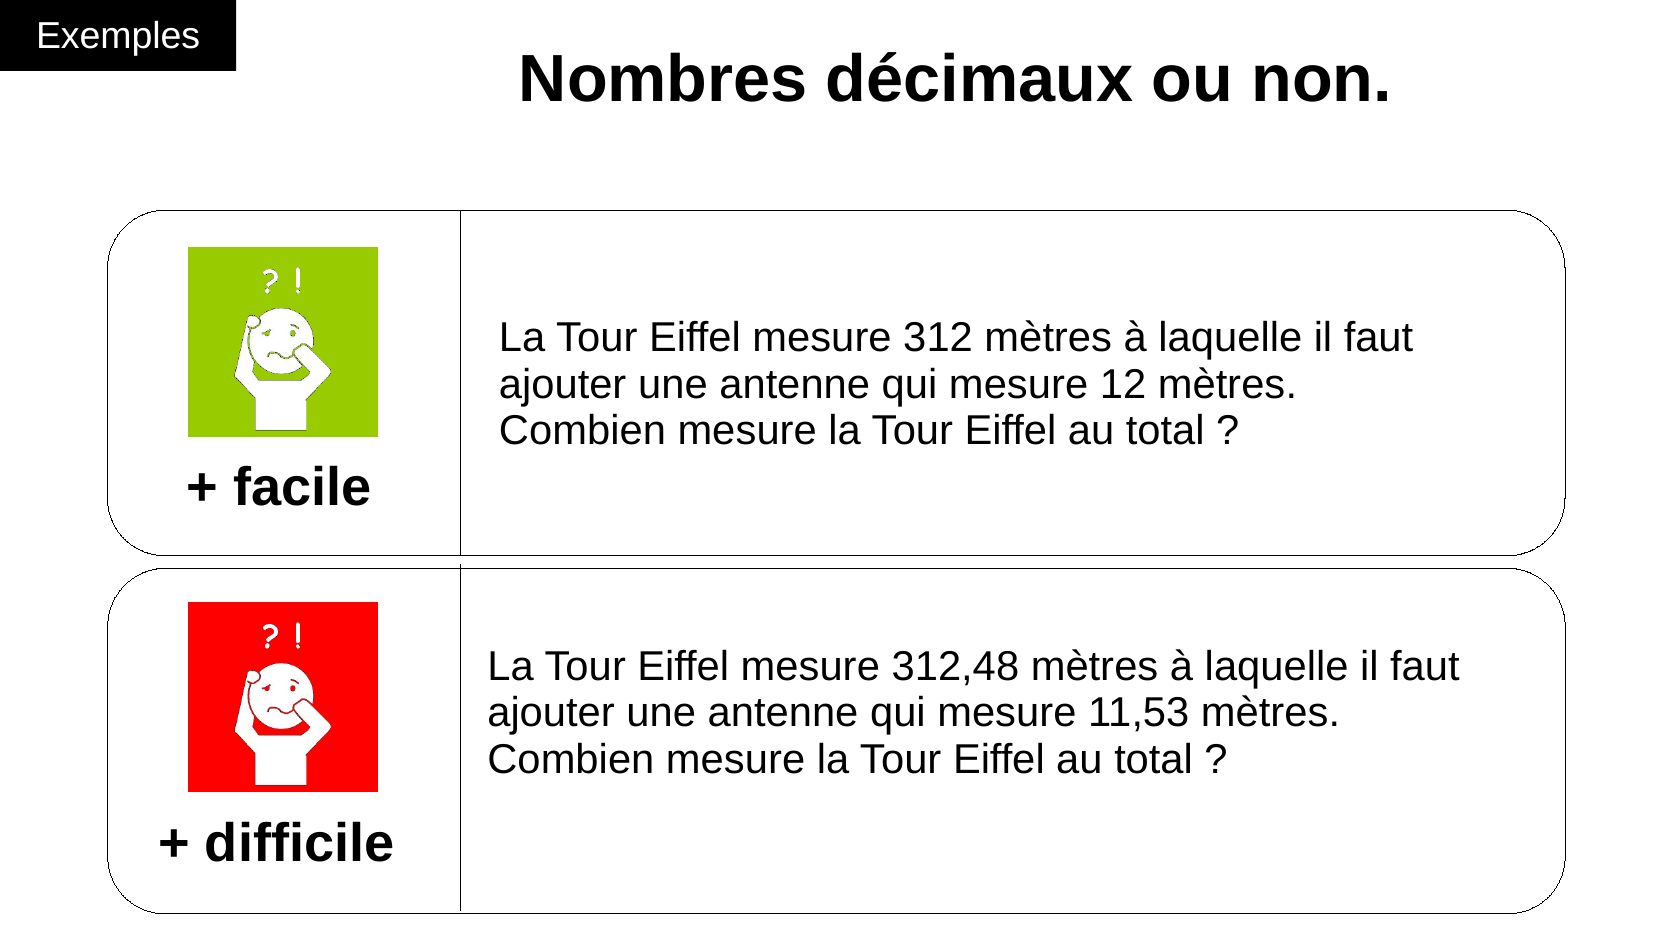

Exemples
Nombres décimaux ou non.
La Tour Eiffel mesure 312 mètres à laquelle il faut
ajouter une antenne qui mesure 12 mètres.
Combien mesure la Tour Eiffel au total ?
+ facile
La Tour Eiffel mesure 312,48 mètres à laquelle il faut
ajouter une antenne qui mesure 11,53 mètres.
Combien mesure la Tour Eiffel au total ?
+ difficile